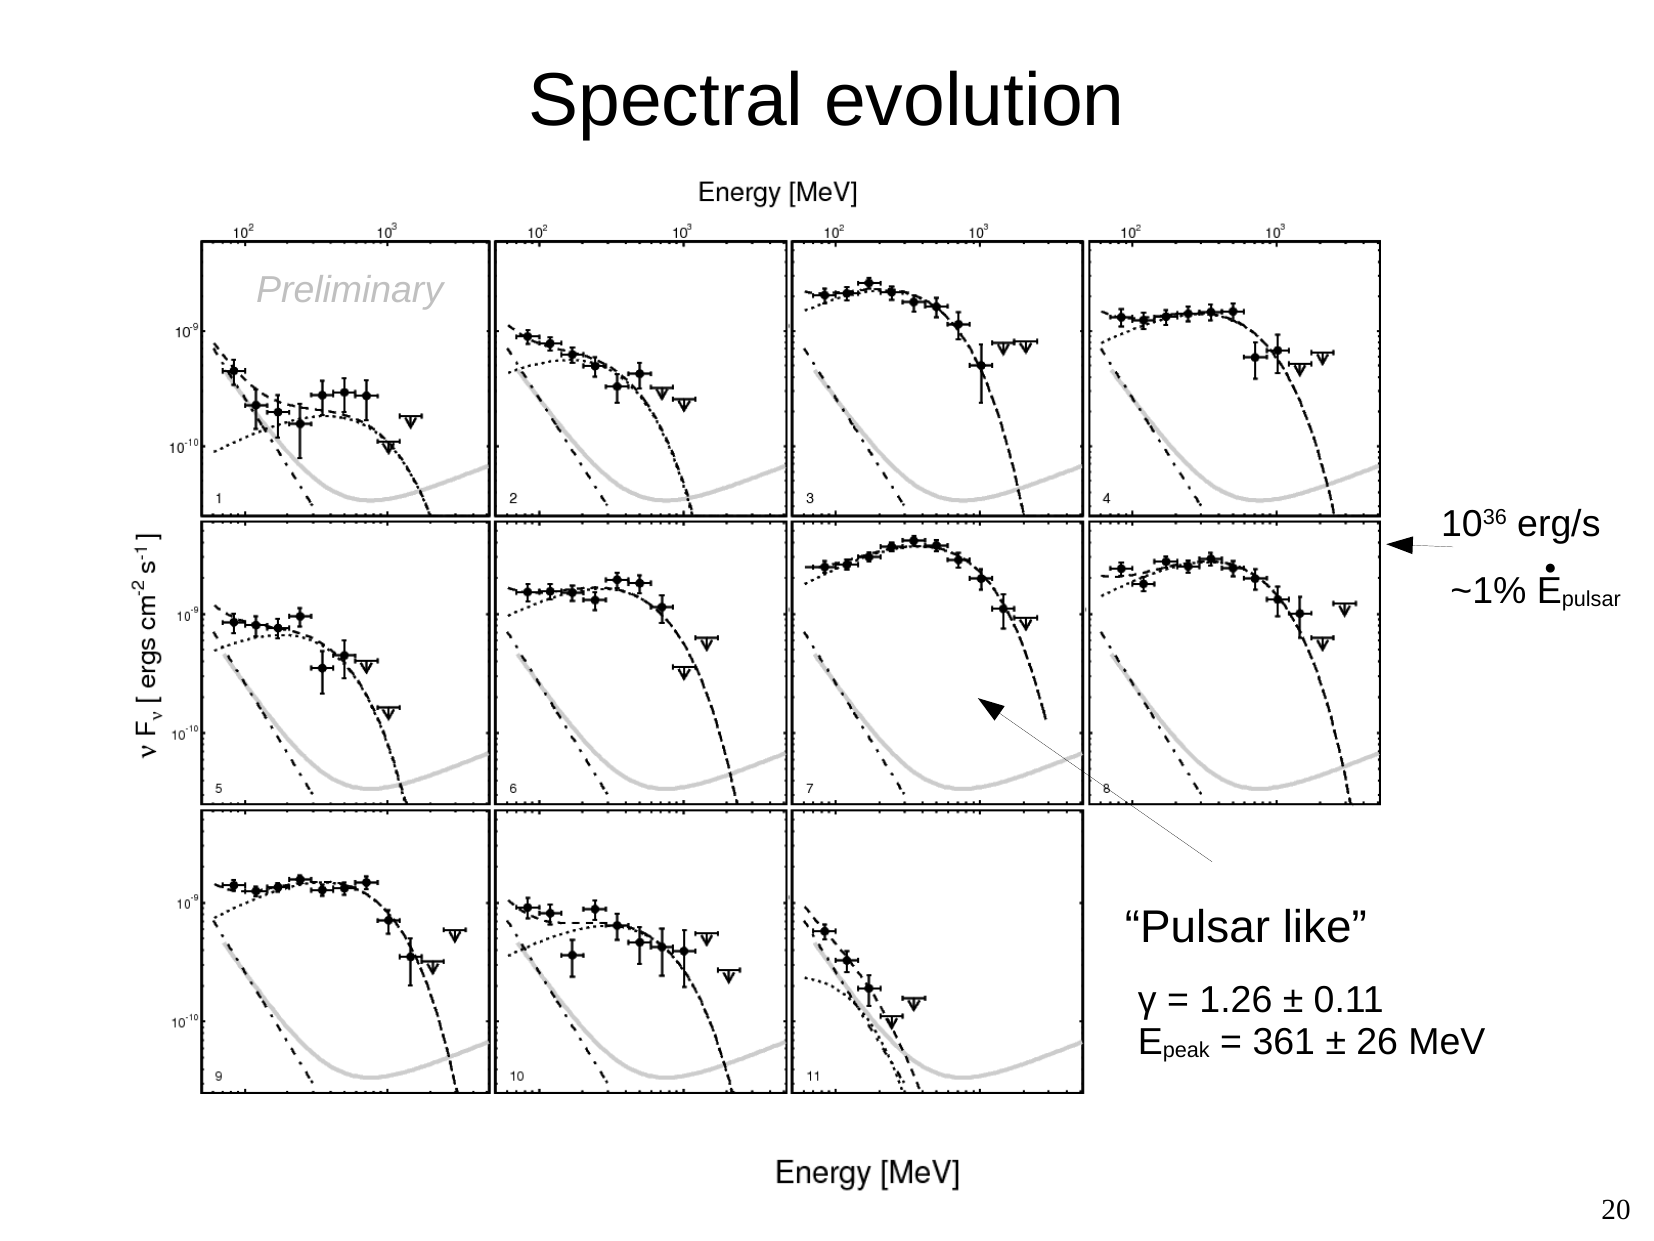

# Spectral evolution
Preliminary
1036 erg/s
●
~1% Epulsar
“Pulsar like”
γ = 1.26 ± 0.11
Epeak = 361 ± 26 MeV
20